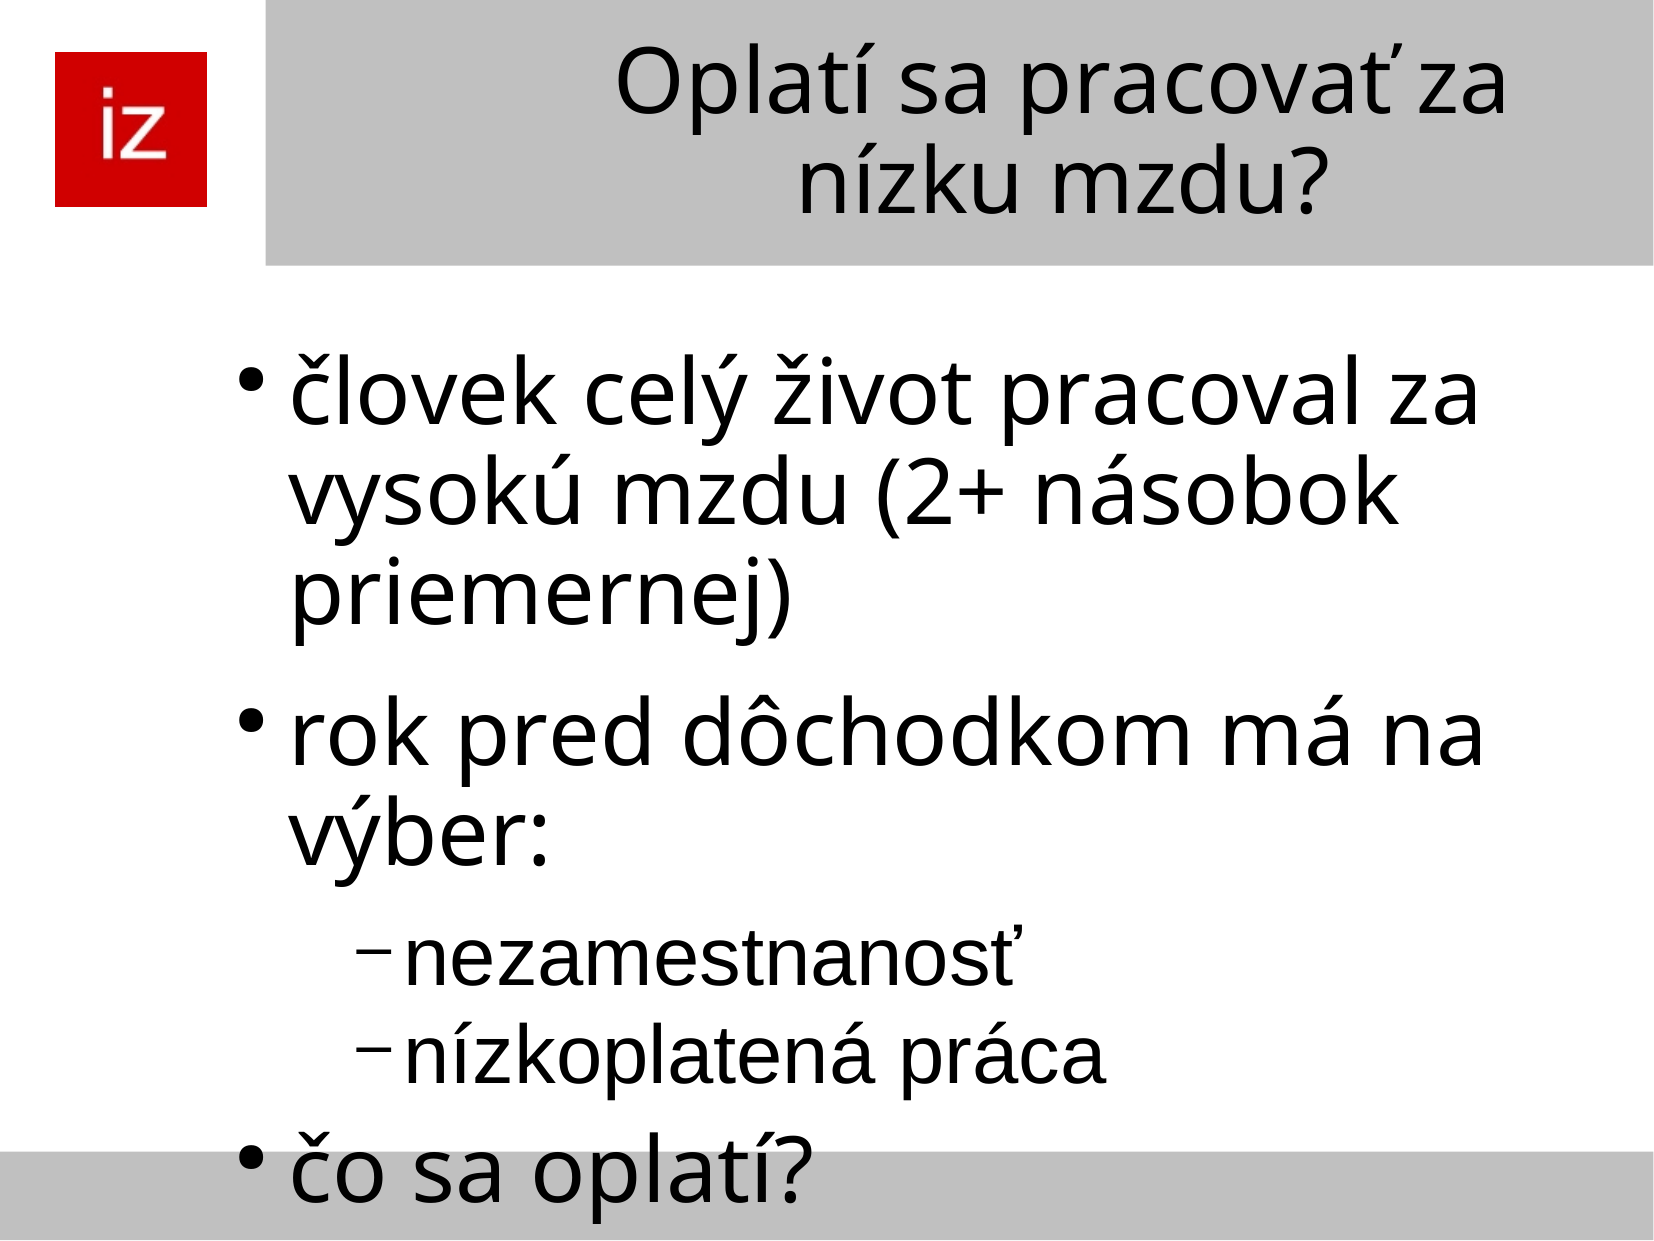

# Oplatí sa pracovať za nízku mzdu?
človek celý život pracoval za vysokú mzdu (2+ násobok priemernej)
rok pred dôchodkom má na výber:
nezamestnanosť
nízkoplatená práca
čo sa oplatí?